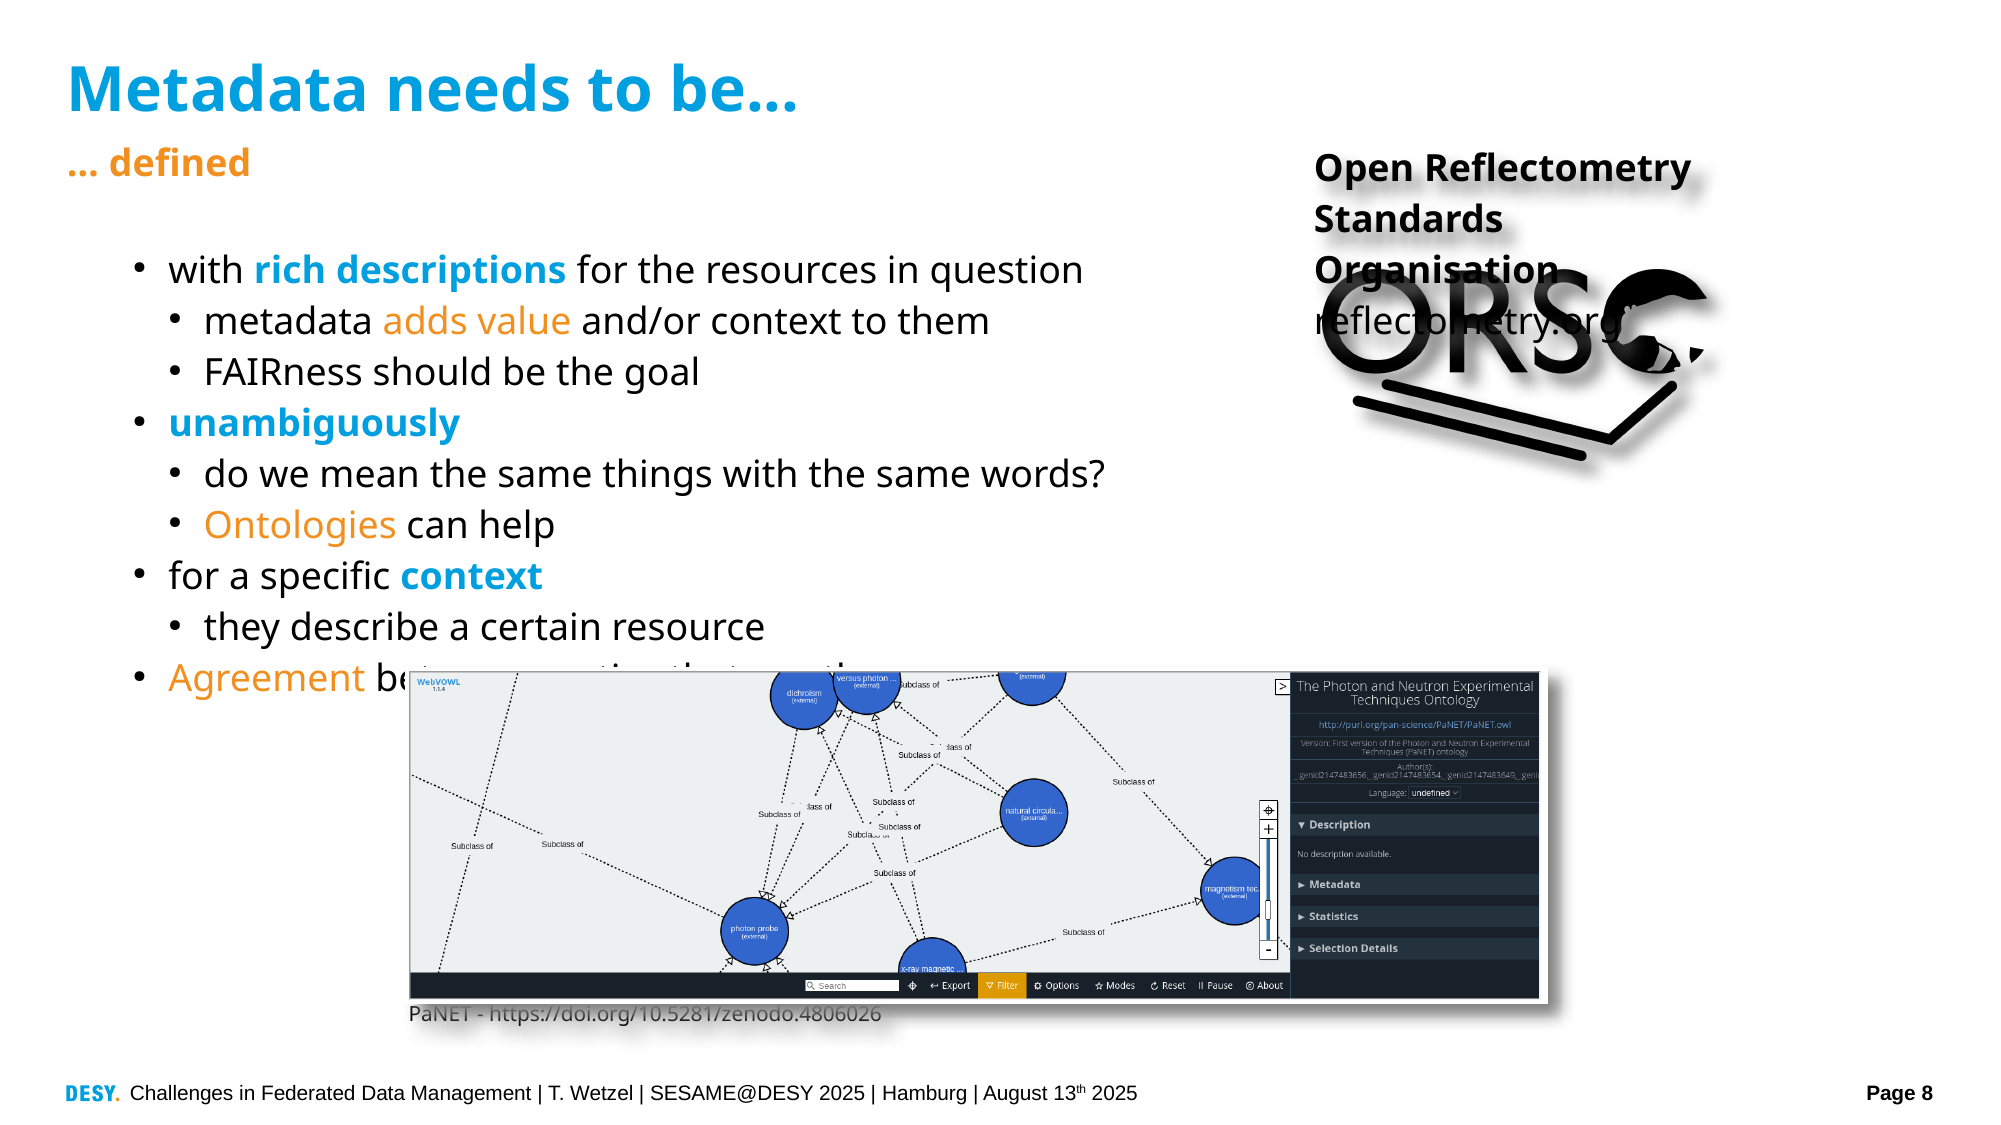

# Metadata needs to be...
… defined
Open Reflectometry
Standards Organisation
reflectometry.org
with rich descriptions for the resources in question
metadata adds value and/or context to them
FAIRness should be the goal
unambiguously
do we mean the same things with the same words?
Ontologies can help
for a specific context
they describe a certain resource
Agreement between parties that use the resources
PaNET - https://doi.org/10.5281/zenodo.4806026